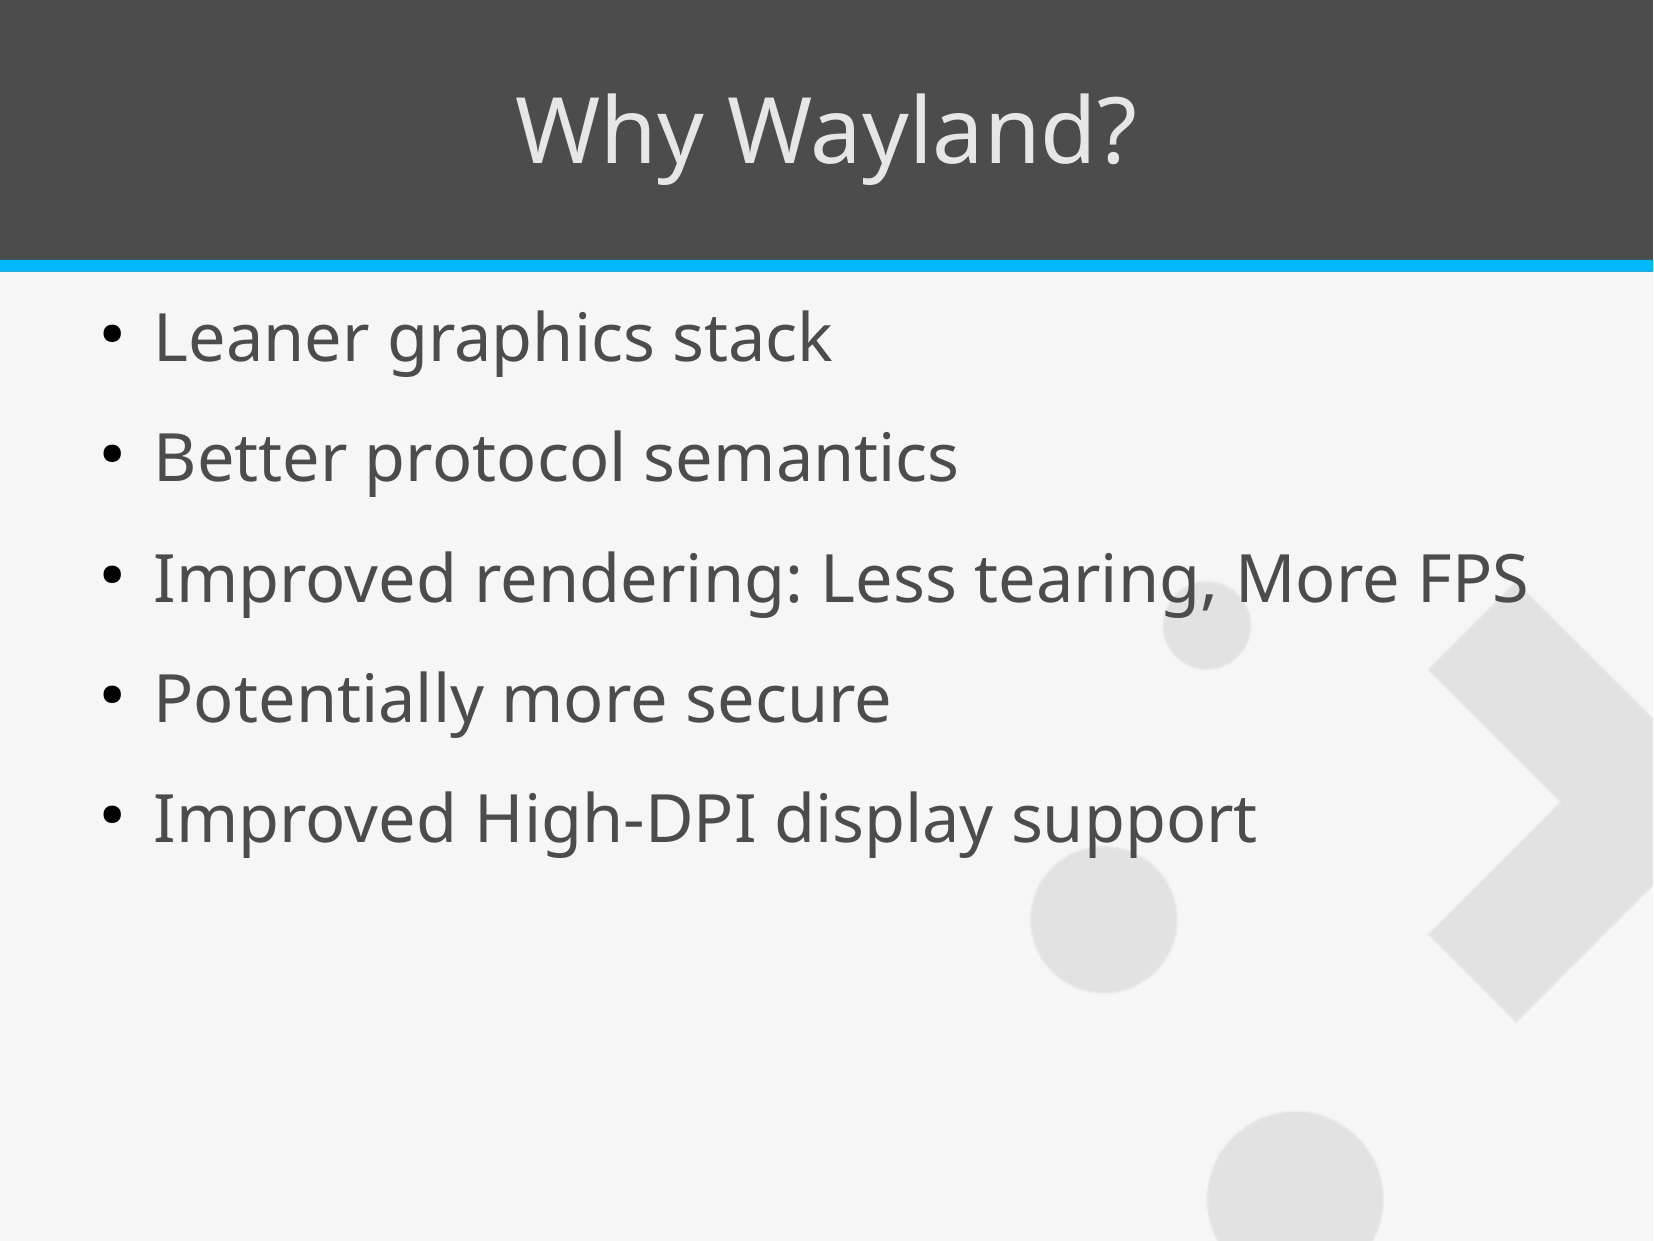

# Why Wayland?
Leaner graphics stack
Better protocol semantics
Improved rendering: Less tearing, More FPS
Potentially more secure
Improved High-DPI display support